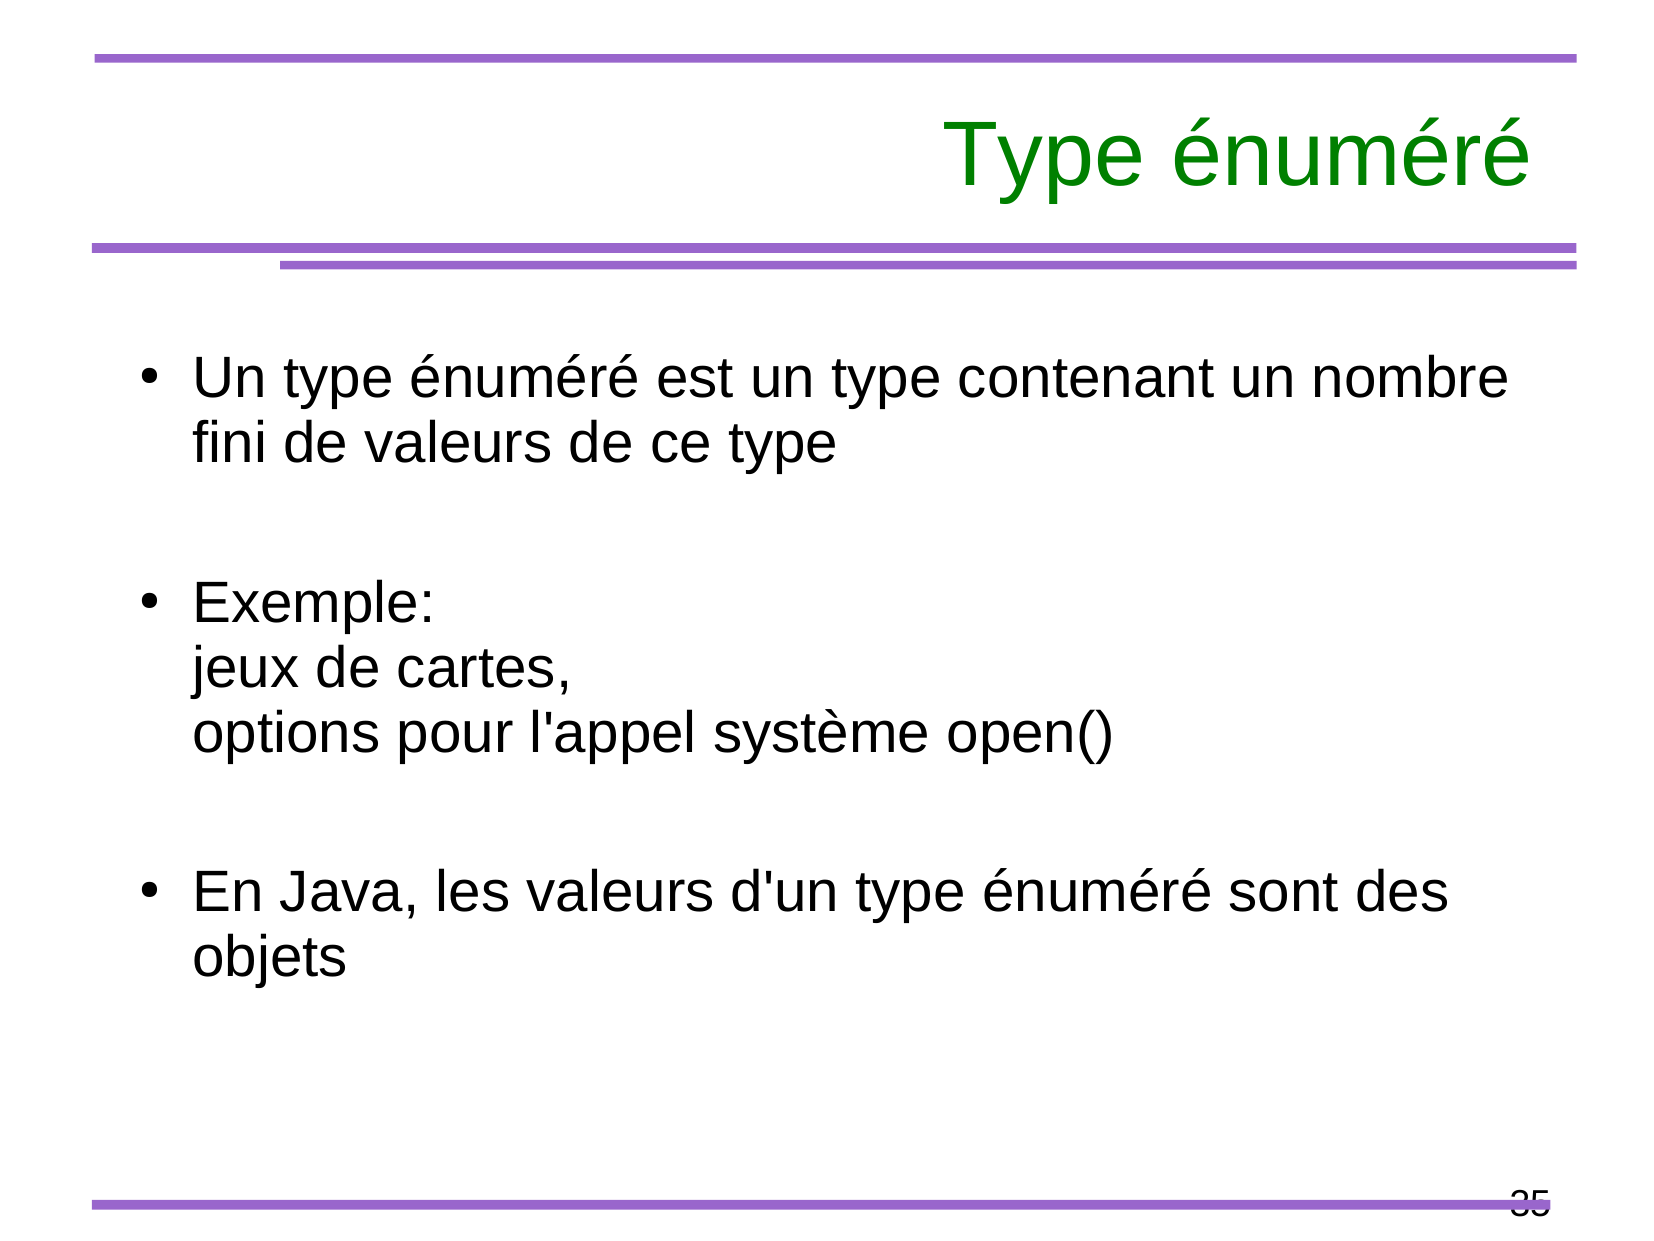

# Type énuméré
Un type énuméré est un type contenant un nombre fini de valeurs de ce type
Exemple:
jeux de cartes,
options pour l'appel système open()
En Java, les valeurs d'un type énuméré sont des objets